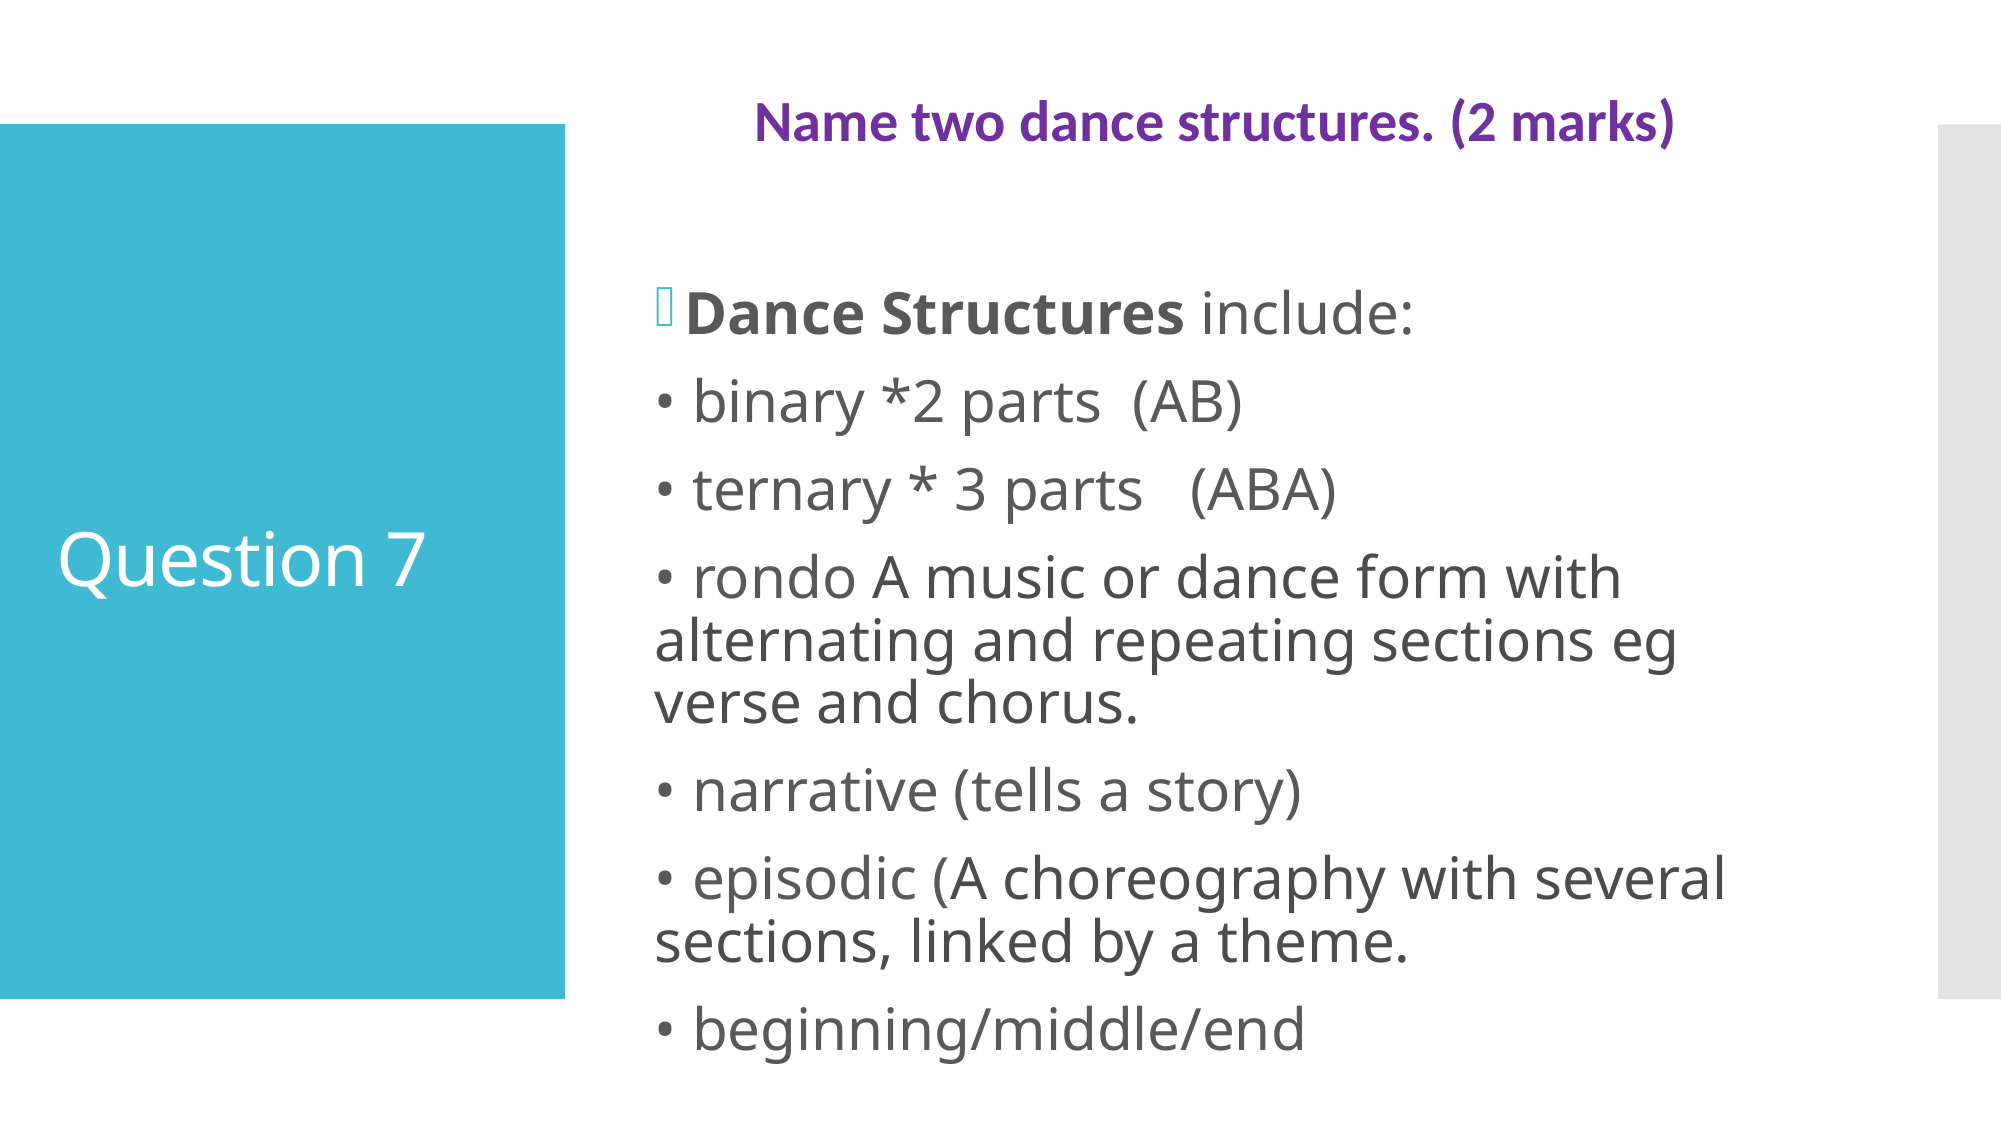

Name two dance structures. (2 marks)
# Question 7
Dance Structures include:
• binary *2 parts (AB)
• ternary * 3 parts (ABA)
• rondo A music or dance form with alternating and repeating sections eg verse and chorus.
• narrative (tells a story)
• episodic (A choreography with several sections, linked by a theme.
• beginning/middle/end